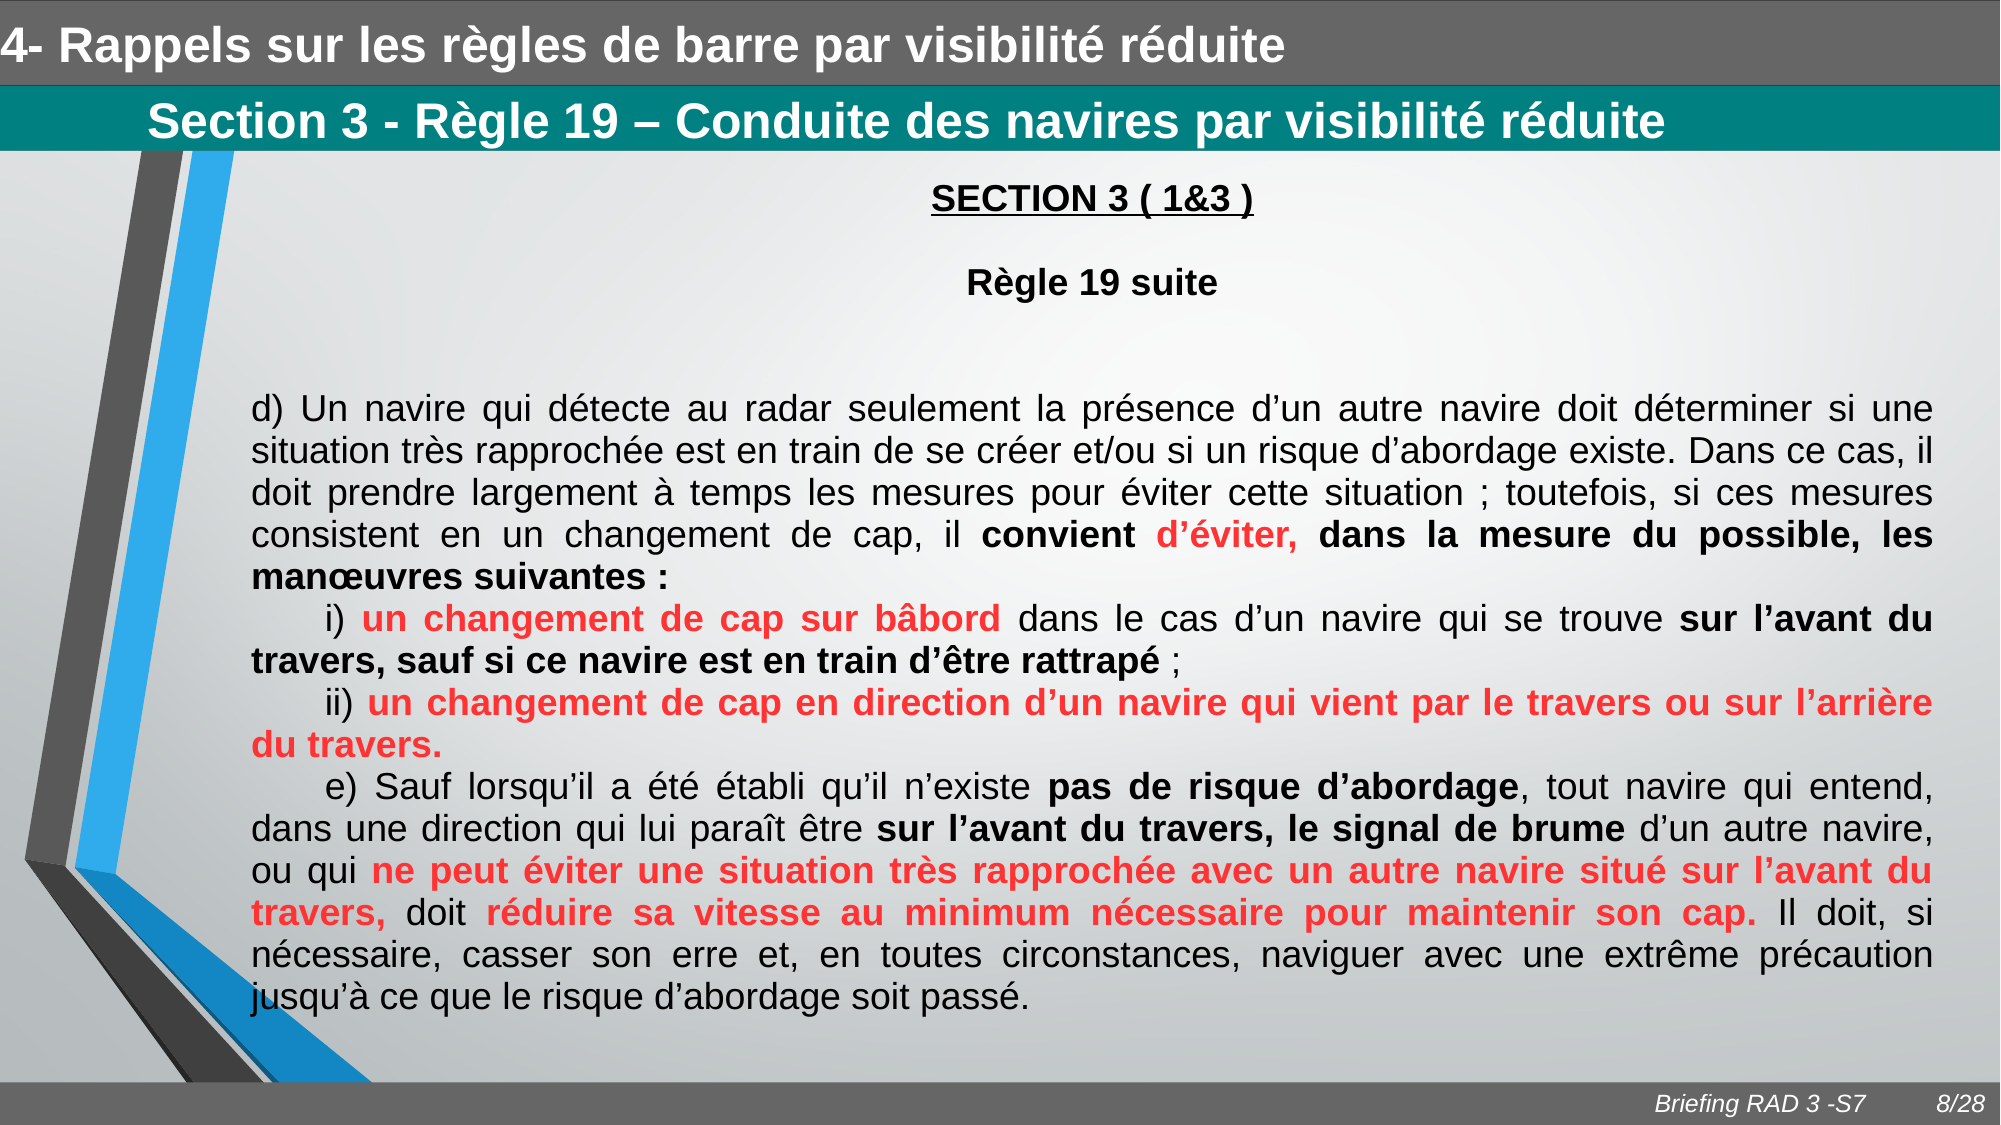

# 4- Rappels sur les règles de barre par visibilité réduite
		Section 3 - Règle 19 – Conduite des navires par visibilité réduite
SECTION 3 ( 1&3 )
Règle 19 suite
d) Un navire qui détecte au radar seulement la présence d’un autre navire doit déterminer si une situation très rapprochée est en train de se créer et/ou si un risque d’abordage existe. Dans ce cas, il doit prendre largement à temps les mesures pour éviter cette situation ; toutefois, si ces mesures consistent en un changement de cap, il convient d’éviter, dans la mesure du possible, les manœuvres suivantes :
	i) un changement de cap sur bâbord dans le cas d’un navire qui se trouve sur l’avant du travers, sauf si ce navire est en train d’être rattrapé ;
	ii) un changement de cap en direction d’un navire qui vient par le travers ou sur l’arrière du travers.
	e) Sauf lorsqu’il a été établi qu’il n’existe pas de risque d’abordage, tout navire qui entend, dans une direction qui lui paraît être sur l’avant du travers, le signal de brume d’un autre navire, ou qui ne peut éviter une situation très rapprochée avec un autre navire situé sur l’avant du travers, doit réduire sa vitesse au minimum nécessaire pour maintenir son cap. Il doit, si nécessaire, casser son erre et, en toutes circonstances, naviguer avec une extrême précaution jusqu’à ce que le risque d’abordage soit passé.
Briefing RAD 3 -S7 /28